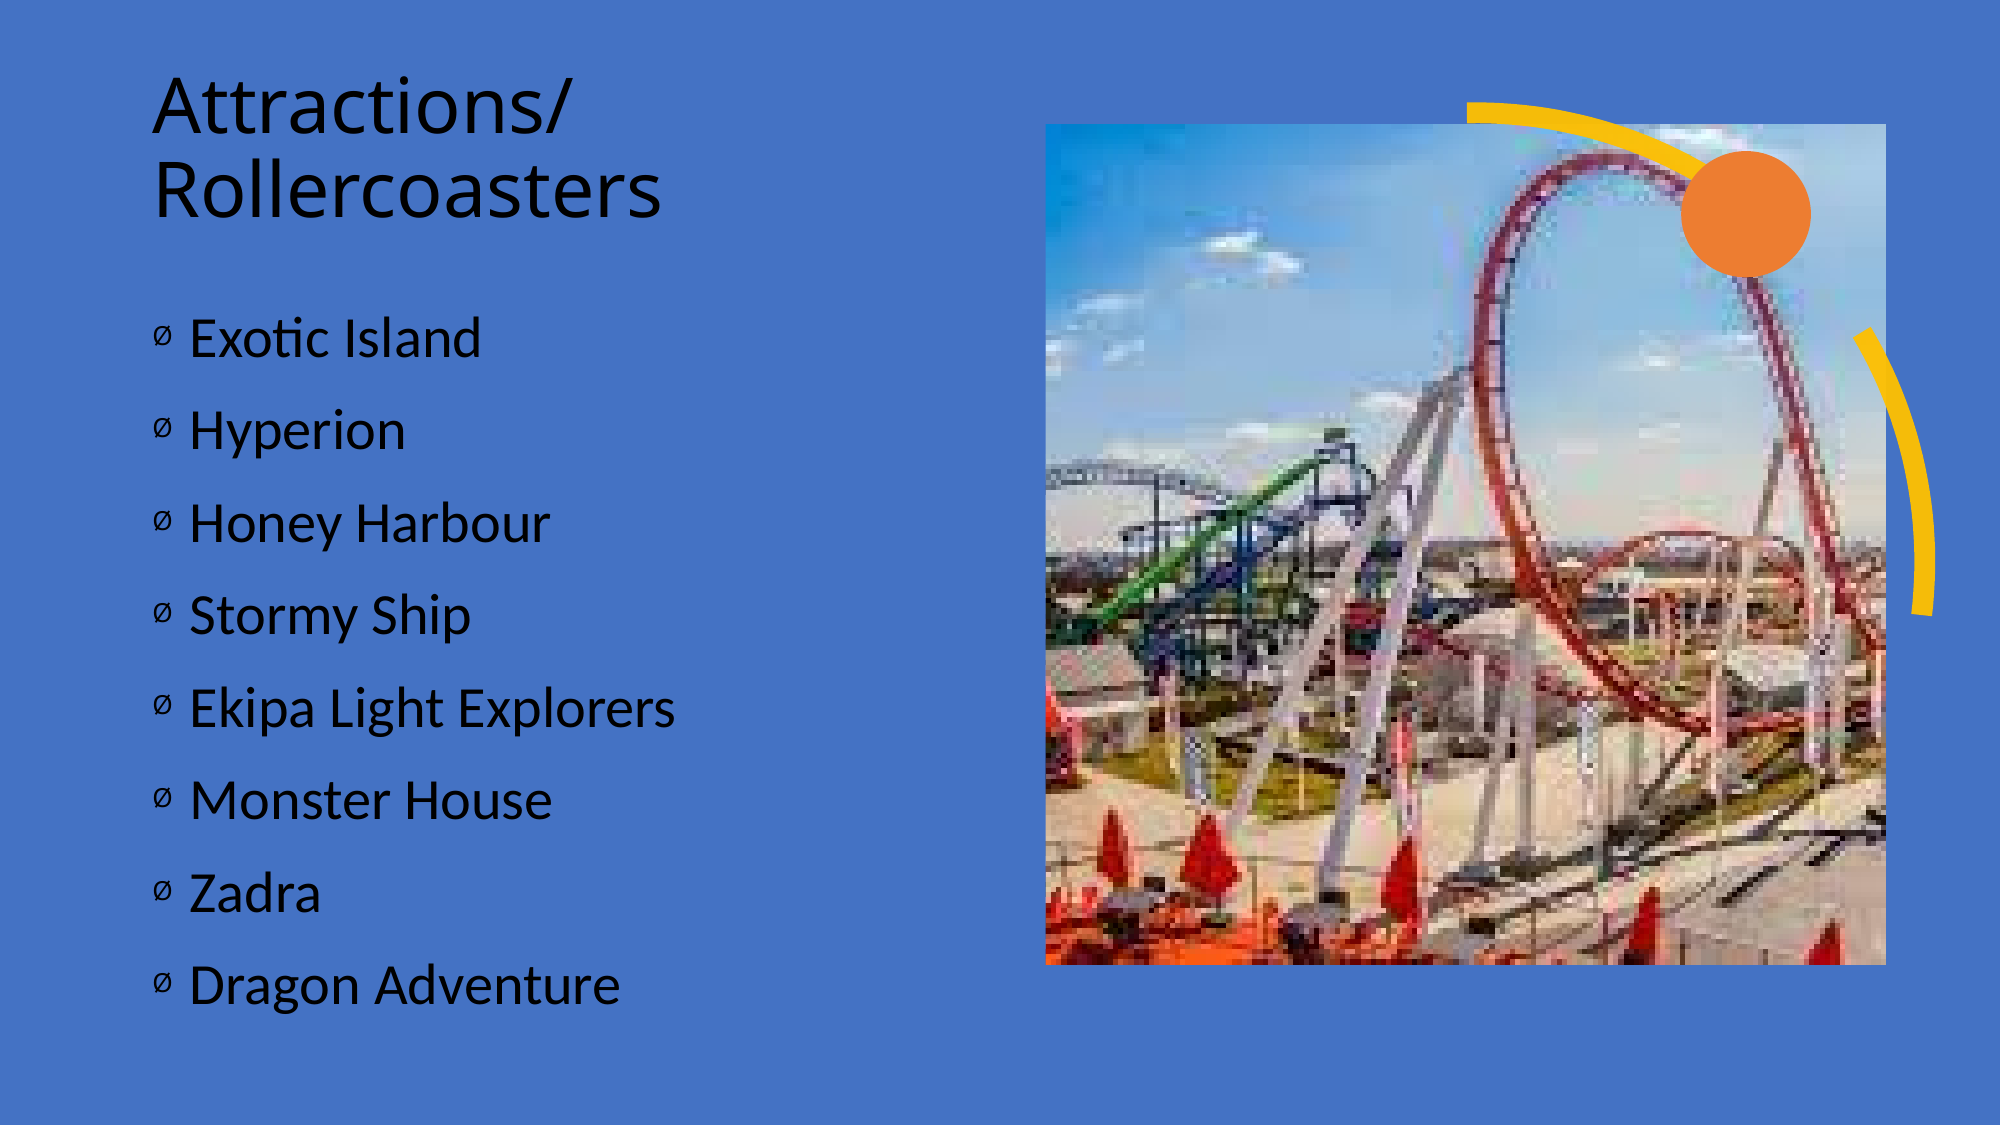

# Attractions/Rollercoasters
Exotic Island
Hyperion
Honey Harbour
Stormy Ship
Ekipa Light Explorers
Monster House
Zadra
Dragon Adventure